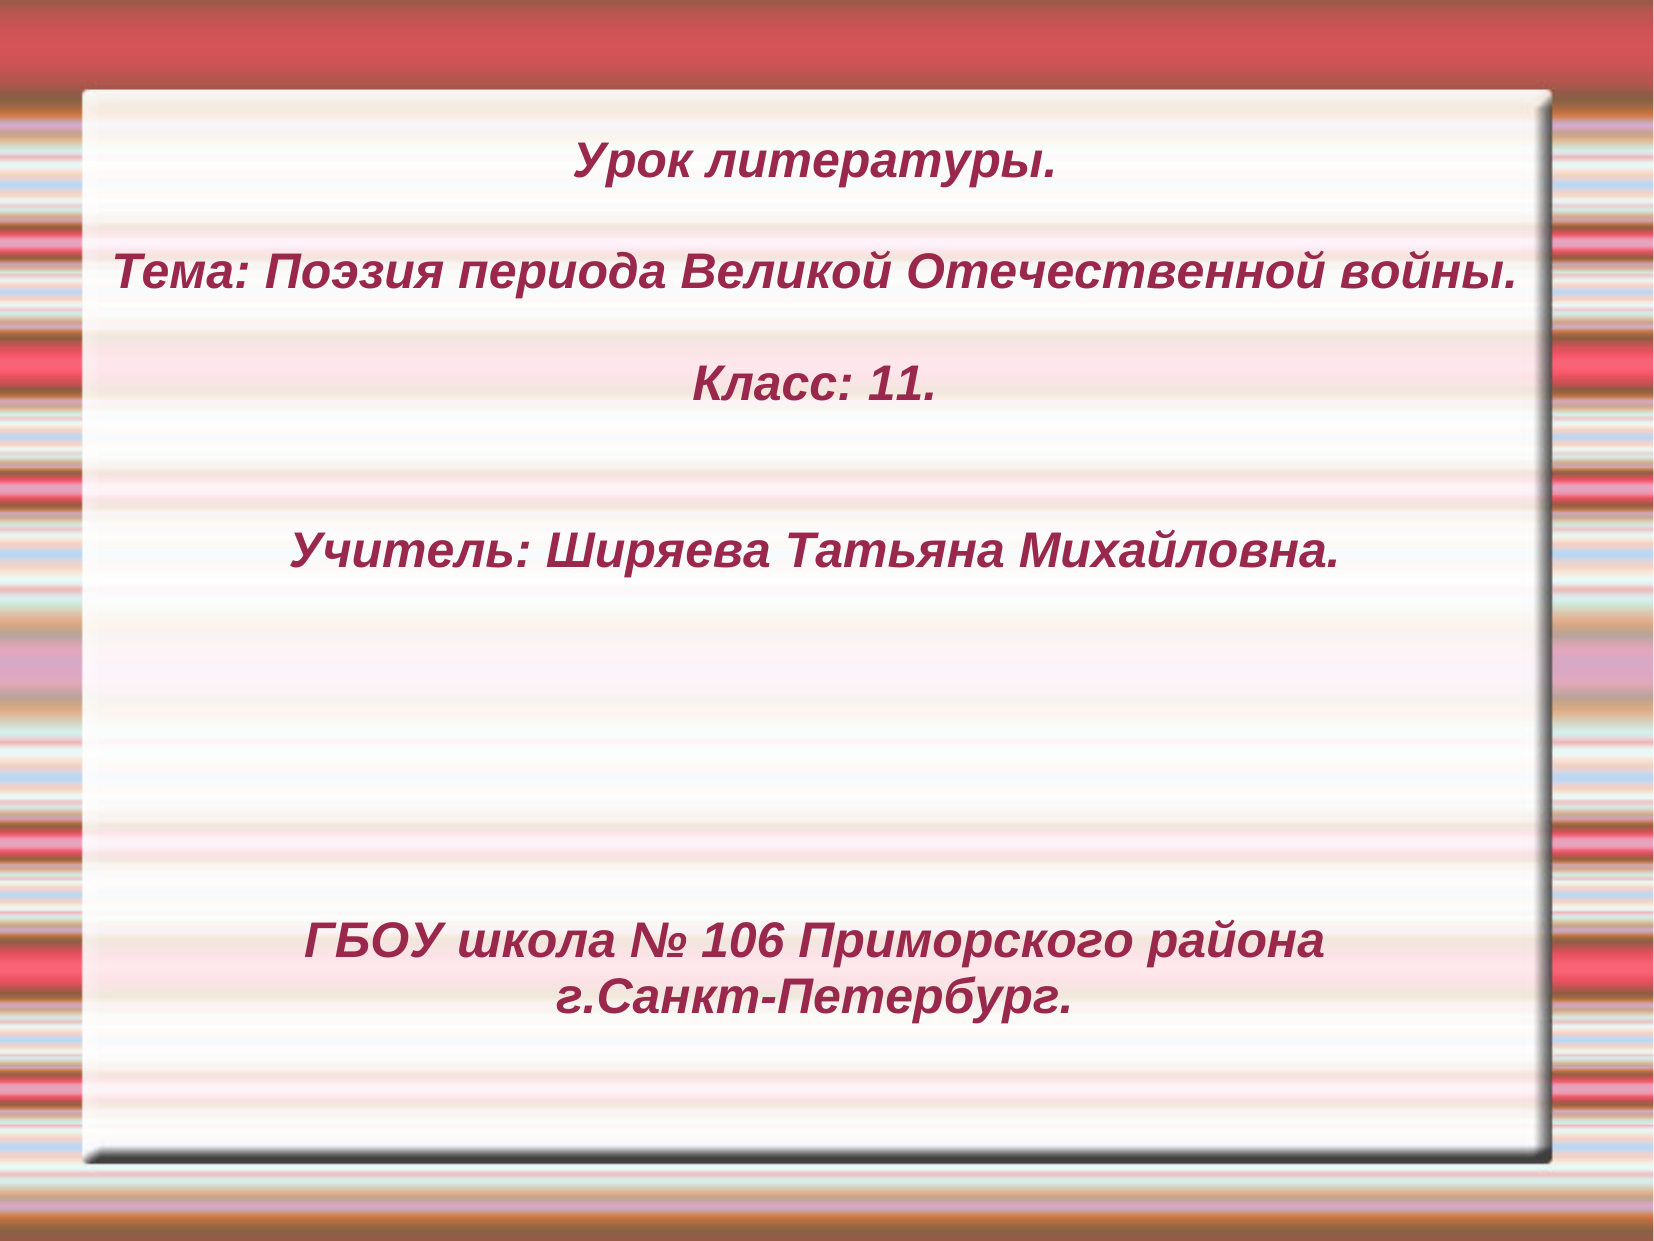

# Урок литературы. Тема: Поэзия периода Великой Отечественной войны. Класс: 11. Учитель: Ширяева Татьяна Михайловна. ГБОУ школа № 106 Приморского района г.Санкт-Петербург.